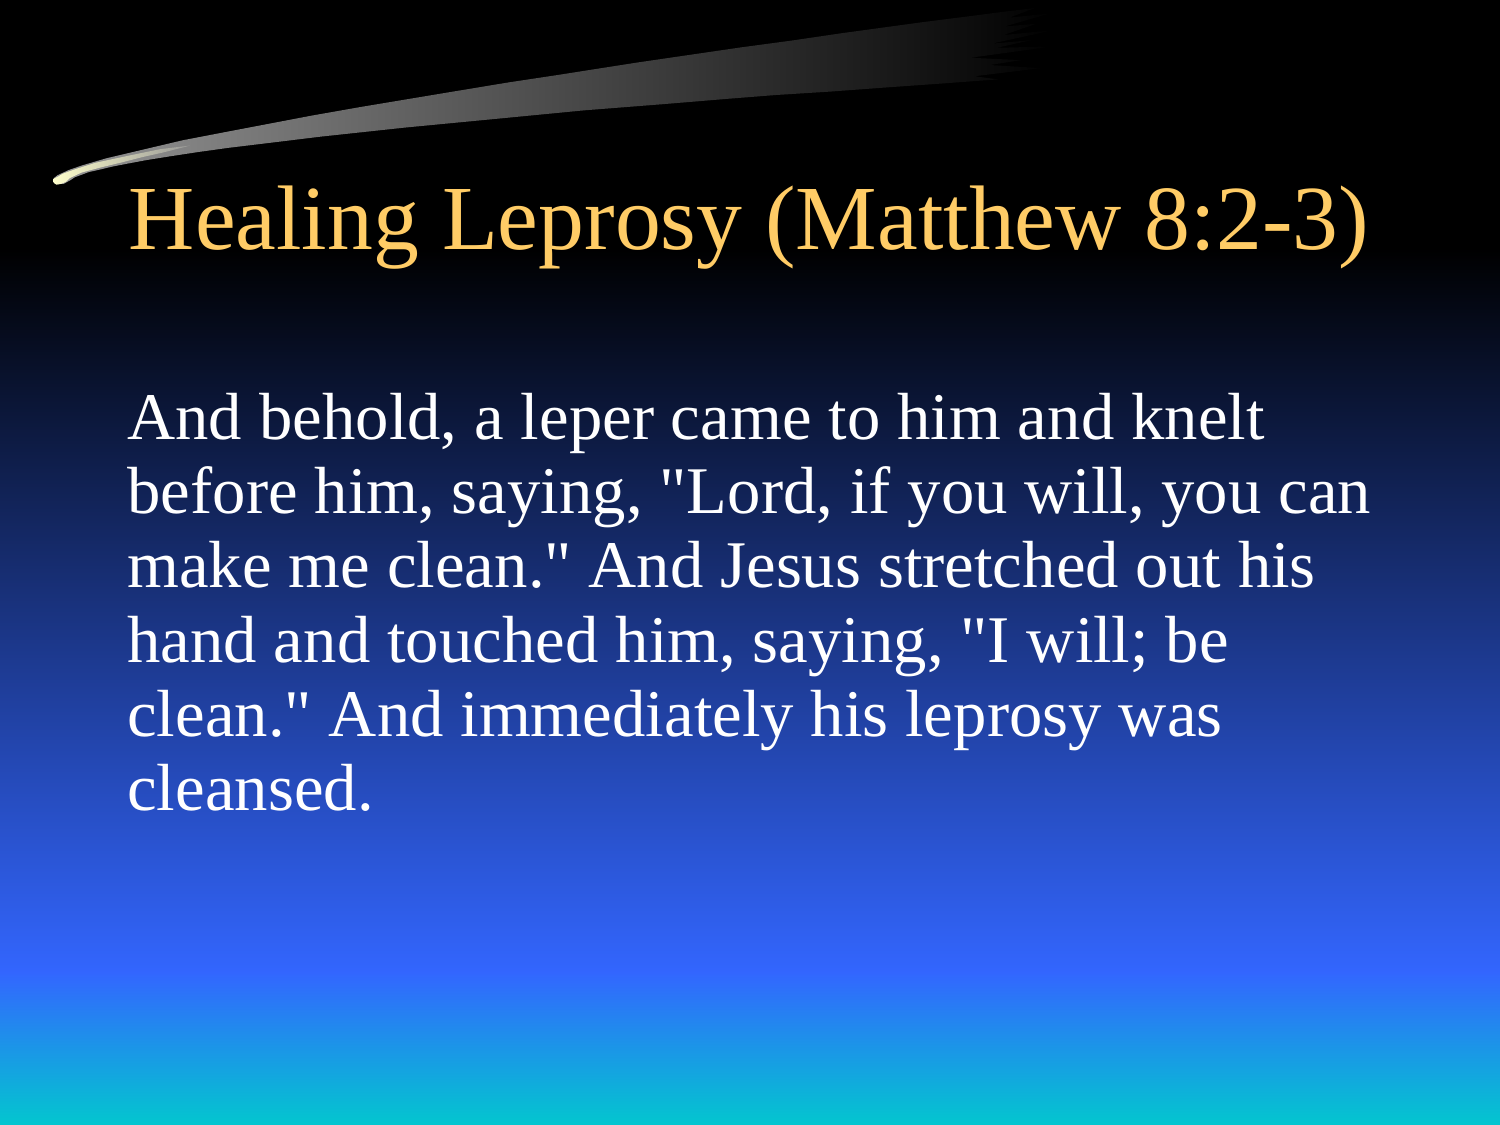

# Healing Leprosy (Matthew 8:2-3)
And behold, a leper came to him and knelt before him, saying, "Lord, if you will, you can make me clean." And Jesus stretched out his hand and touched him, saying, "I will; be clean." And immediately his leprosy was cleansed.